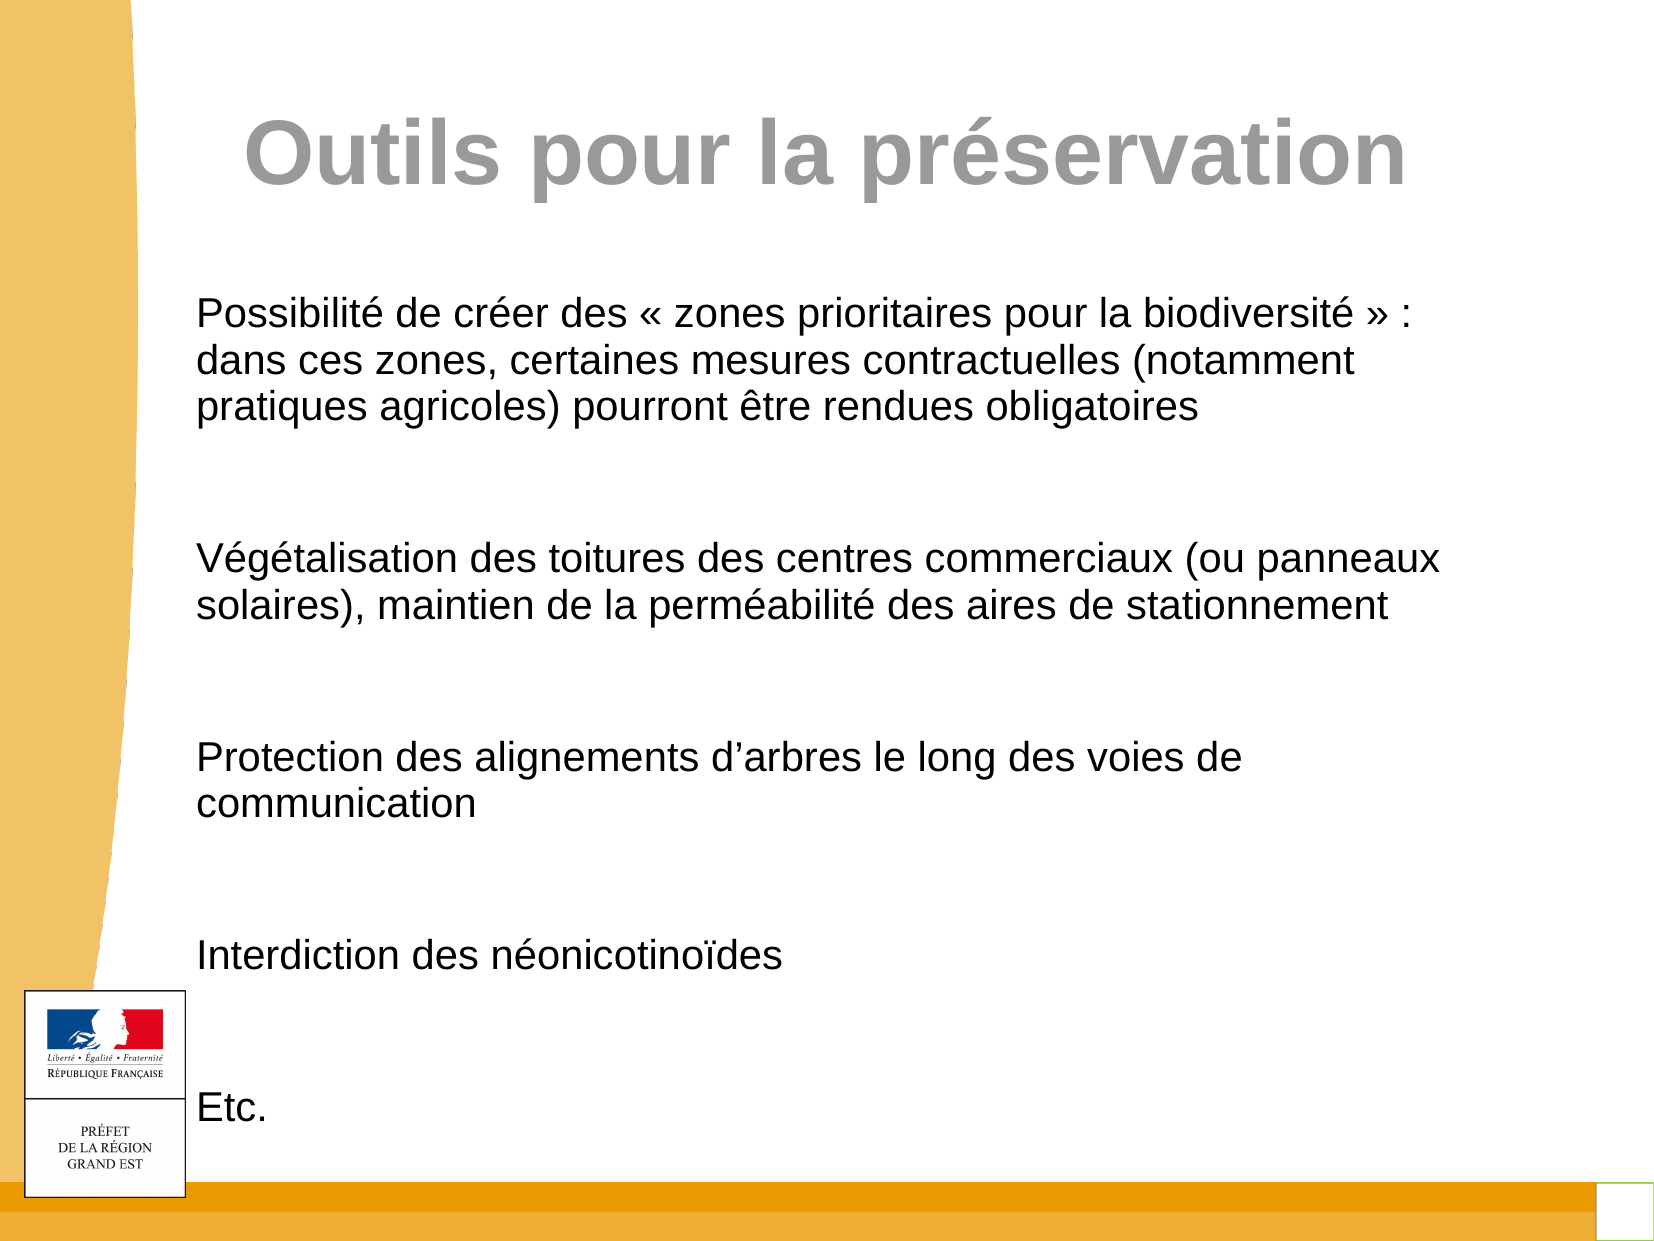

# Outils pour la préservation
Possibilité de créer des « zones prioritaires pour la biodiversité » : dans ces zones, certaines mesures contractuelles (notamment pratiques agricoles) pourront être rendues obligatoires
Végétalisation des toitures des centres commerciaux (ou panneaux solaires), maintien de la perméabilité des aires de stationnement
Protection des alignements d’arbres le long des voies de communication
Interdiction des néonicotinoïdes
Etc.